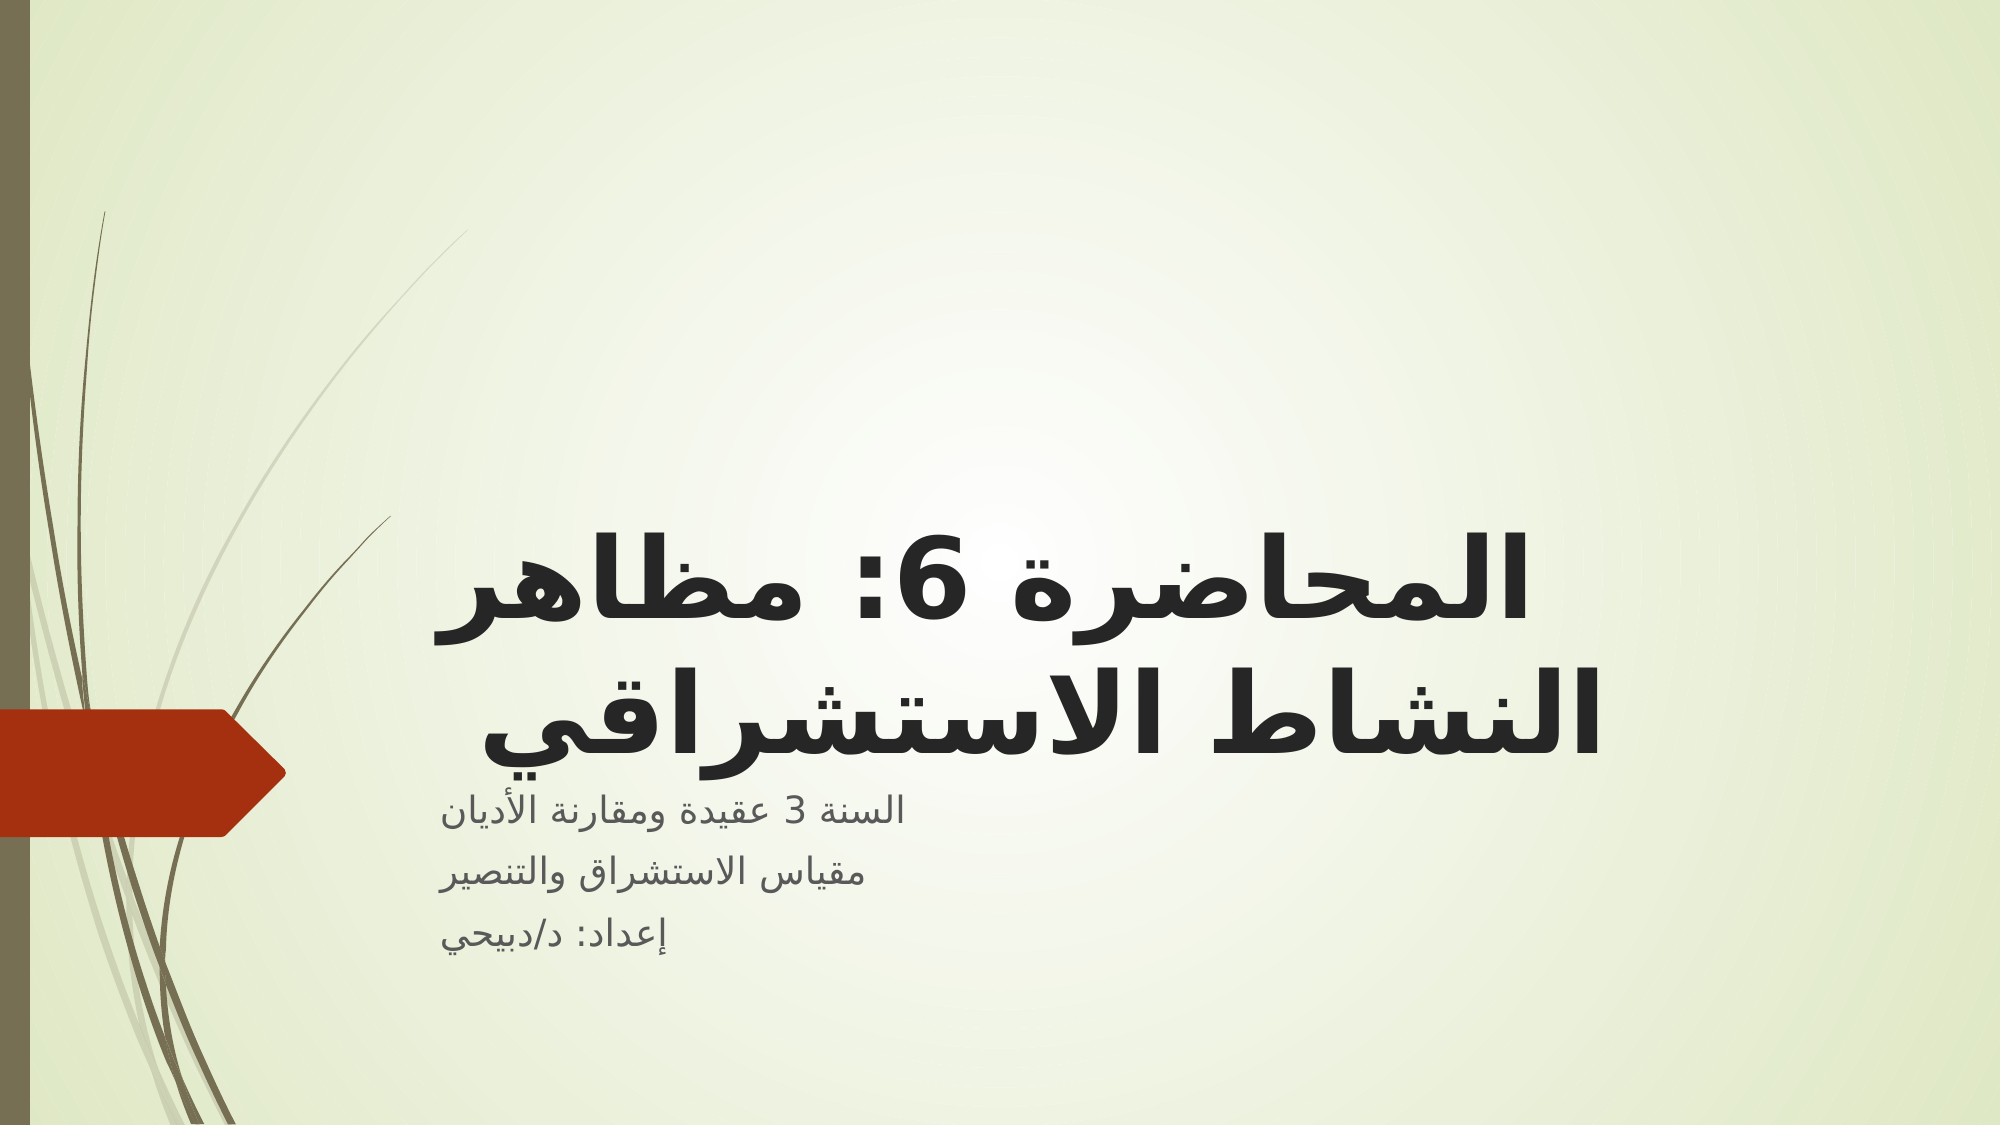

# المحاضرة 6: مظاهر النشاط الاستشراقي
السنة 3 عقيدة ومقارنة الأديان
مقياس الاستشراق والتنصير
إعداد: د/دبيحي